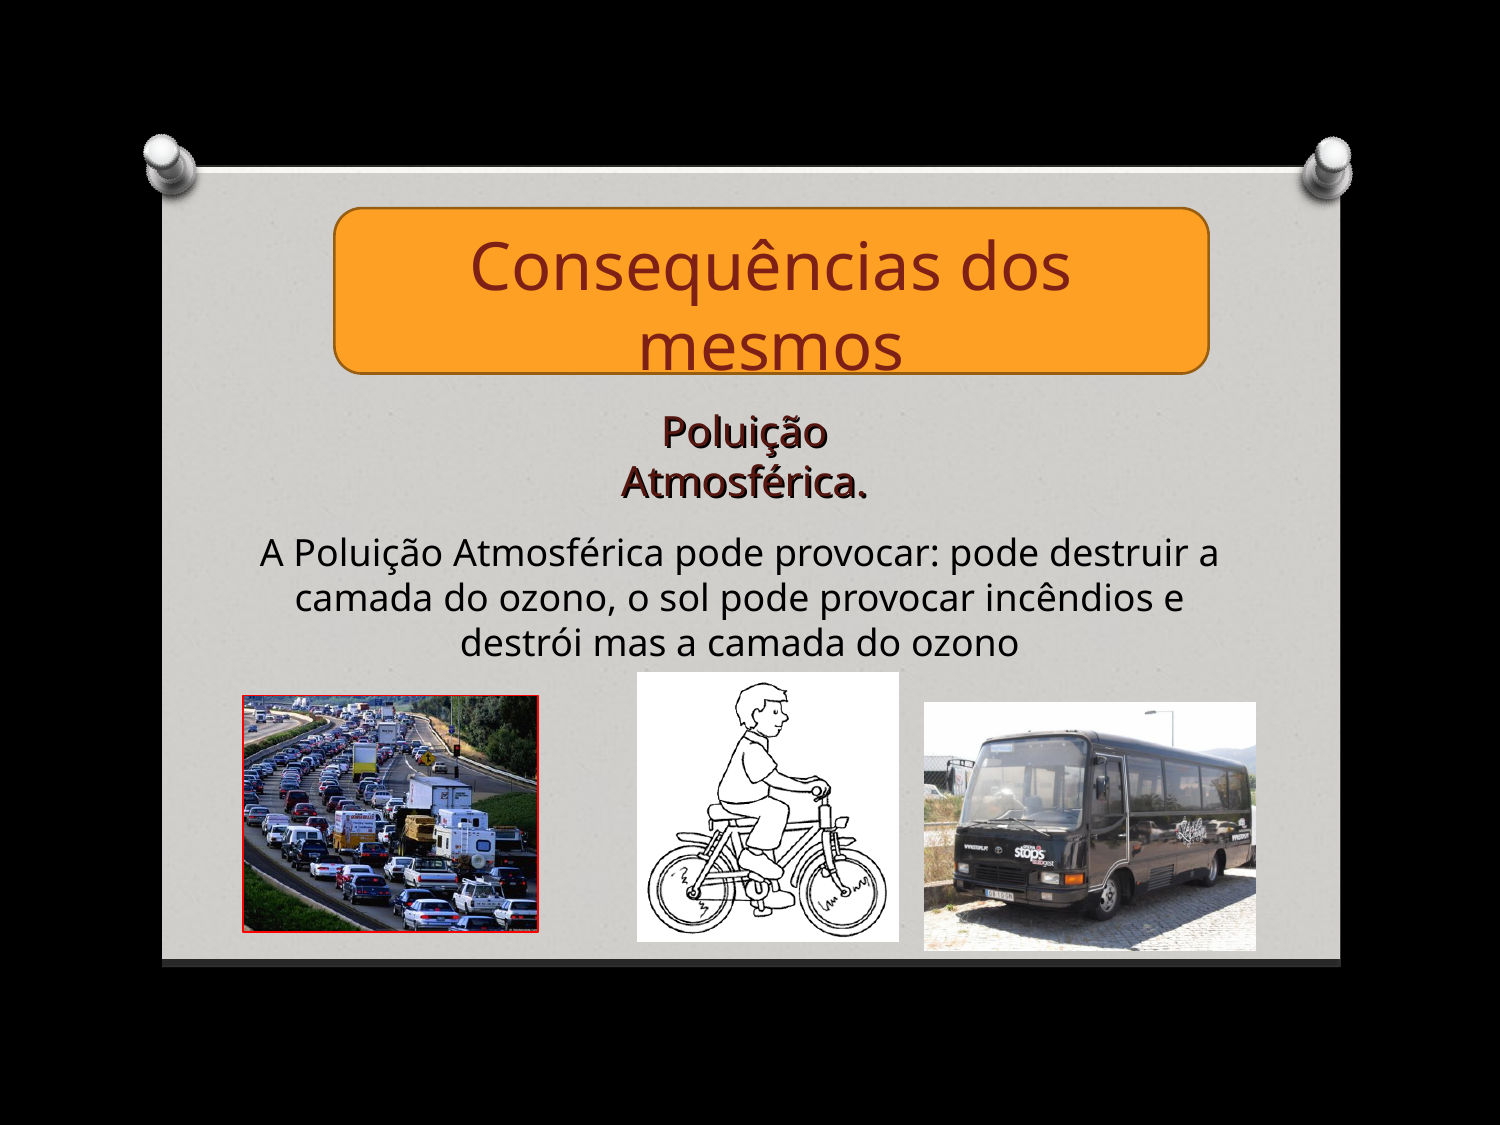

Consequências dos mesmos
Poluição Atmosférica.
A Poluição Atmosférica pode provocar: pode destruir a camada do ozono, o sol pode provocar incêndios e destrói mas a camada do ozono